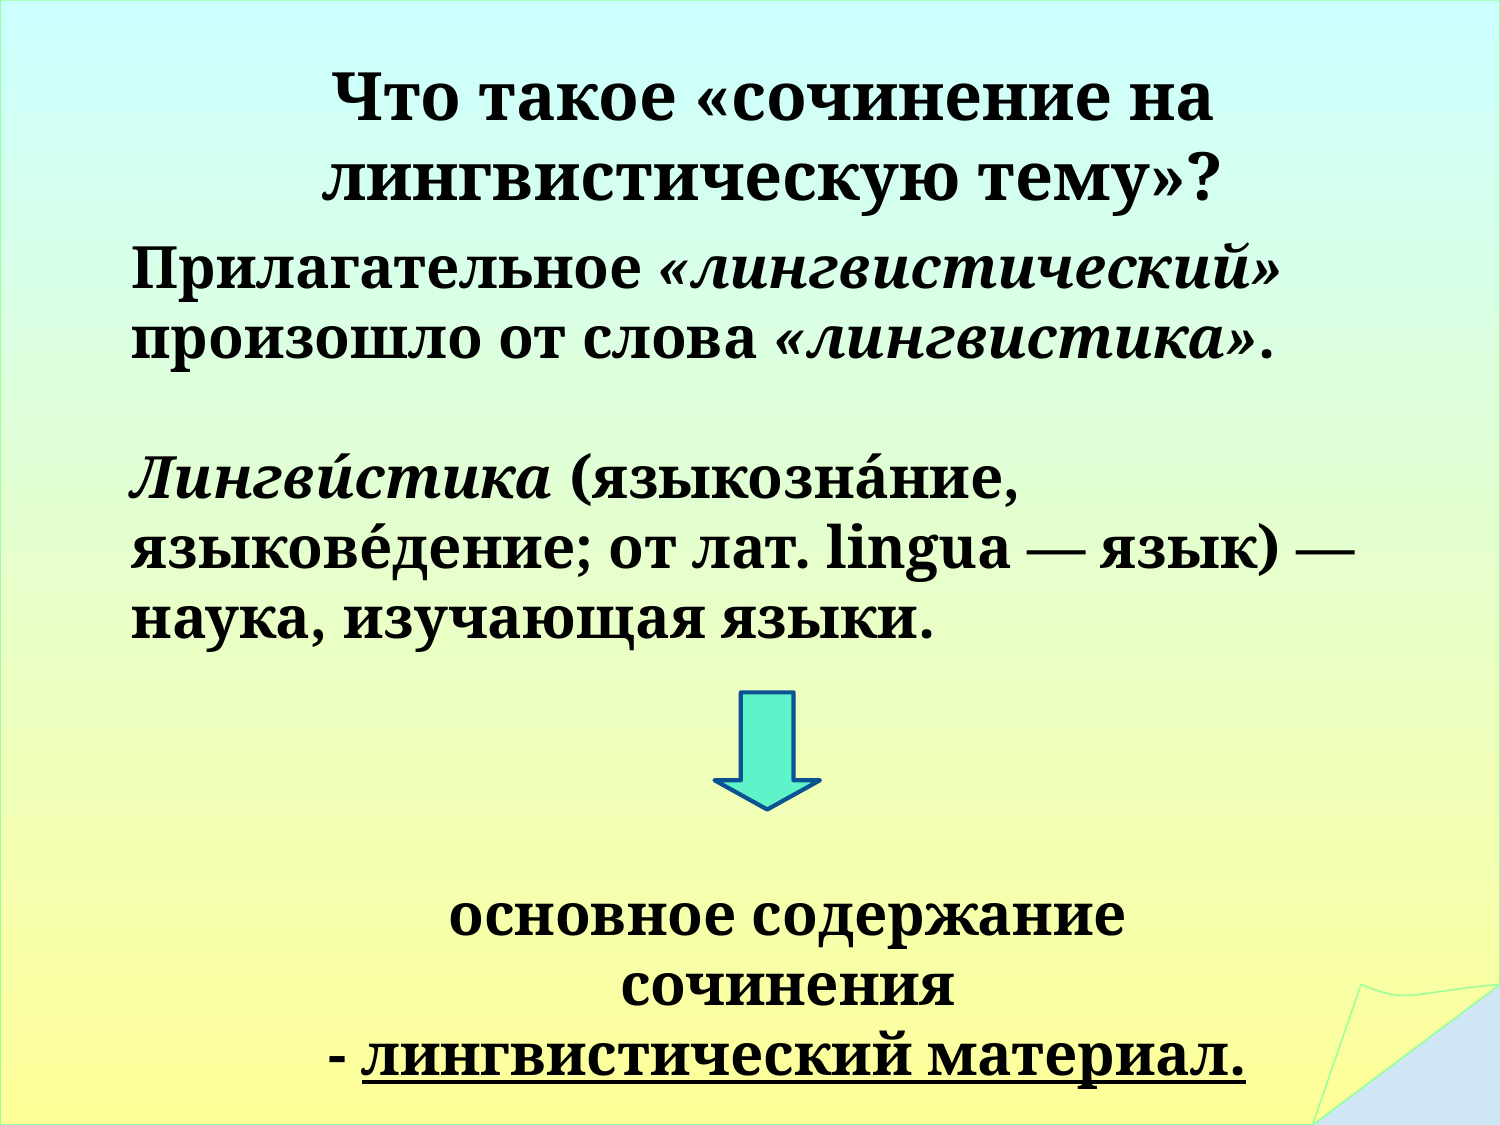

Что такое «сочинение на лингвистическую тему»?
Прилагательное «лингвистический» произошло от слова «лингвистика».
Лингви́стика (языкозна́ние, языкове́дение; от лат. lingua — язык) — наука, изучающая языки.
основное содержание сочинения - лингвистический материал.